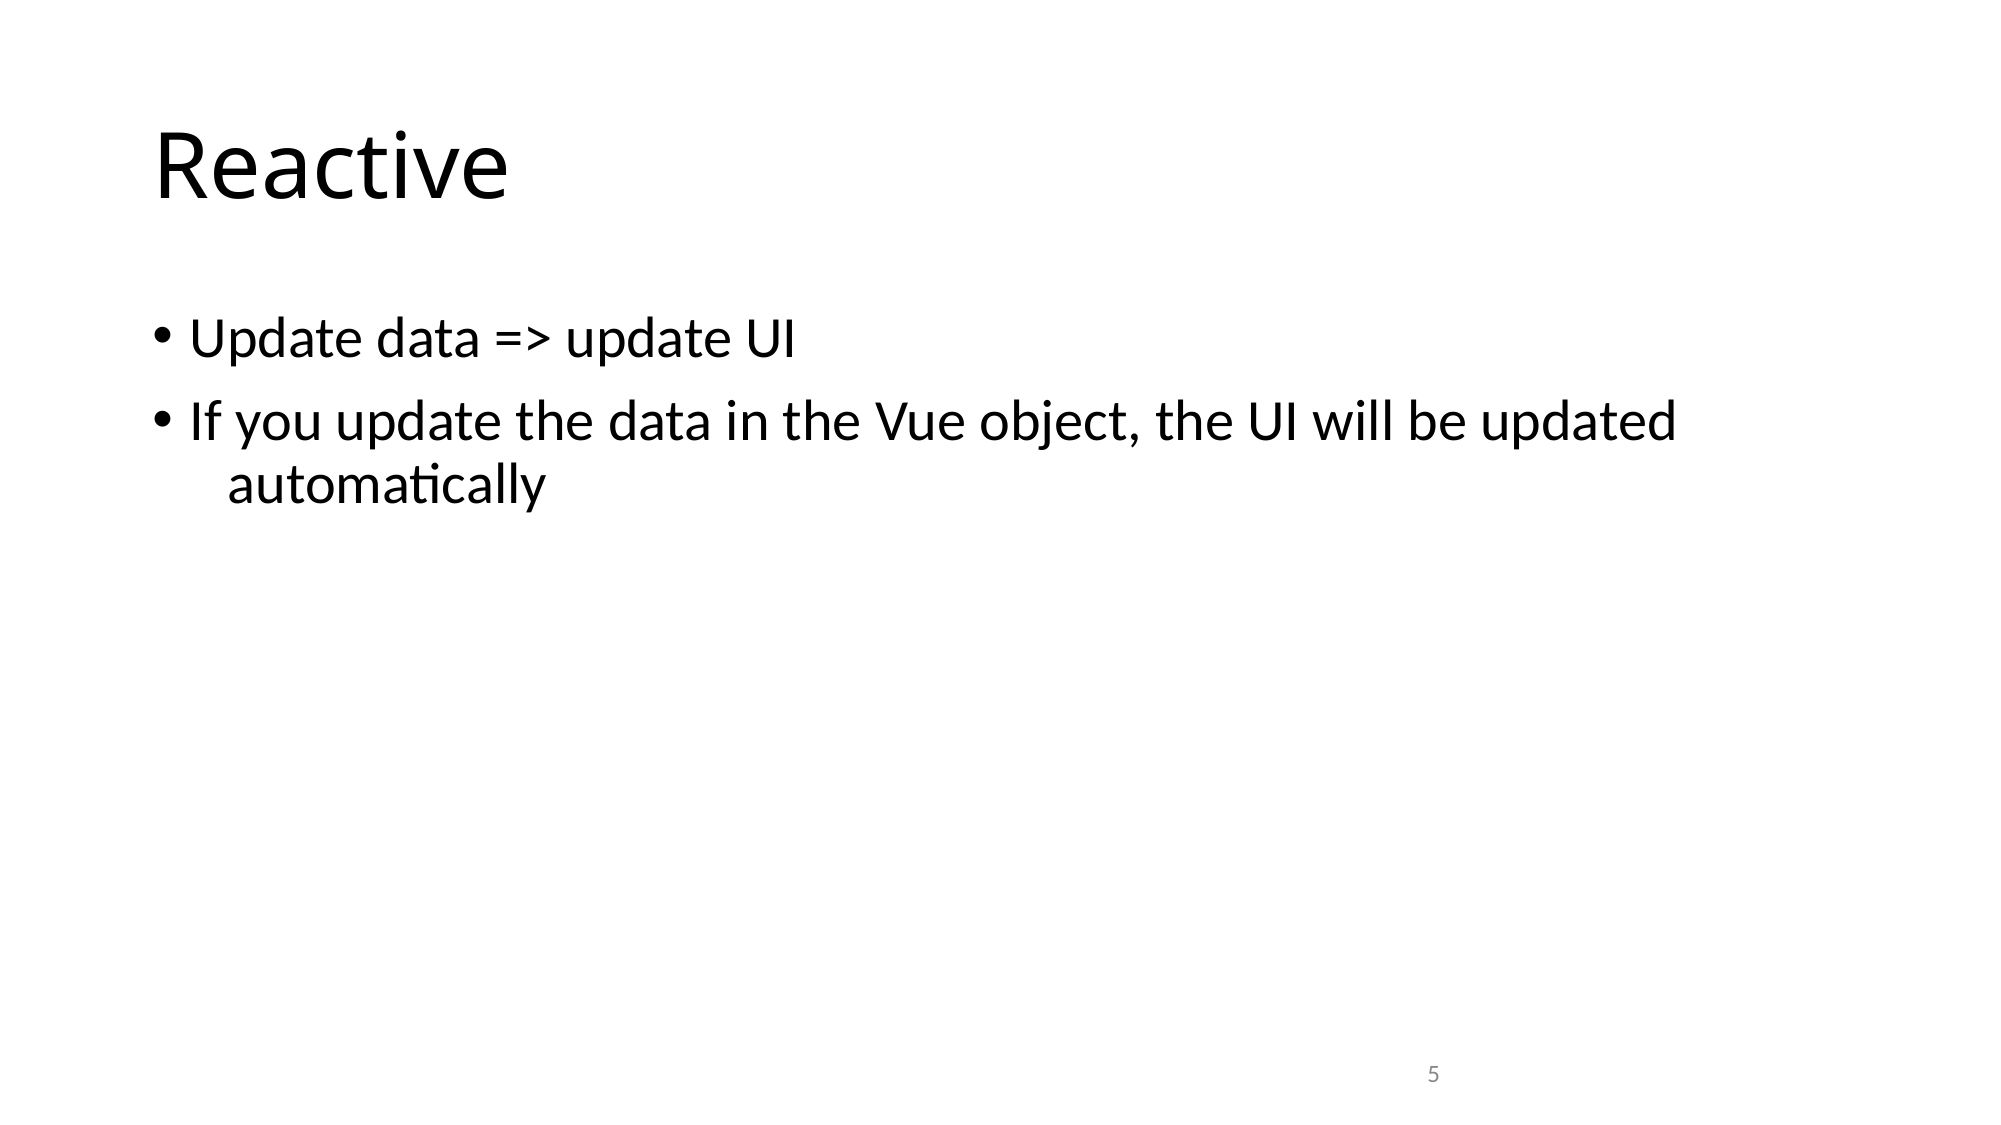

# Reactive
Update data => update UI
If you update the data in the Vue object, the UI will be updated automatically
5